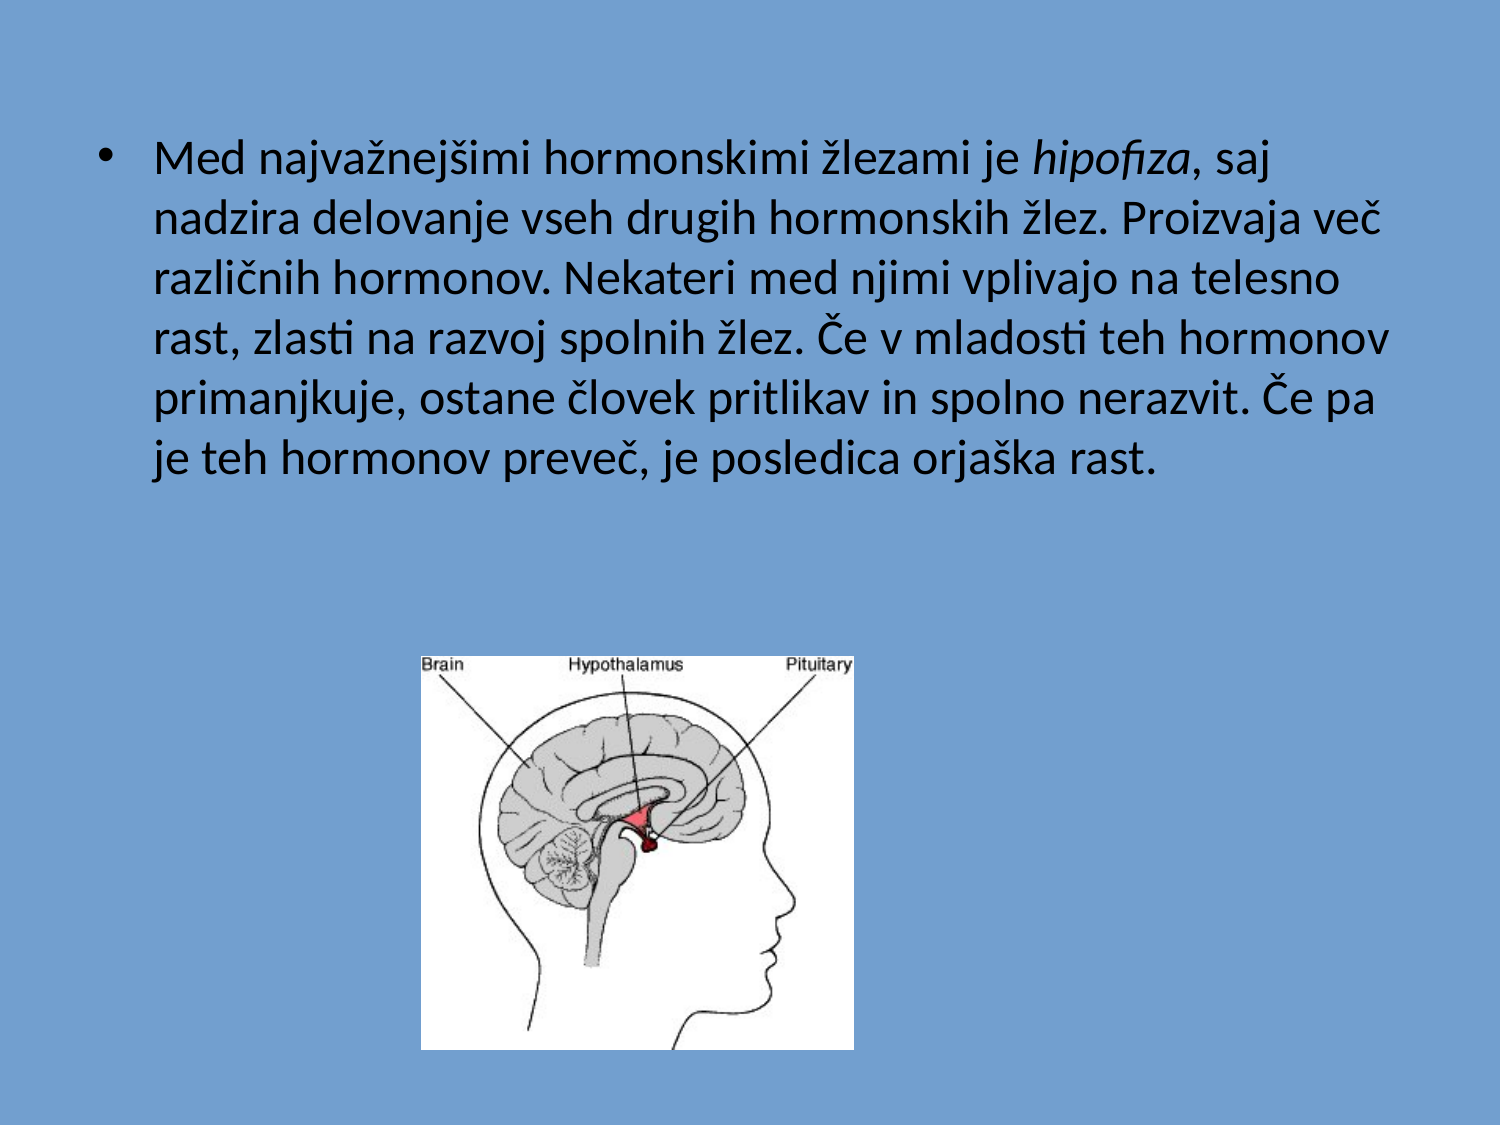

# Med najvažnejšimi hormonskimi žlezami je hipofiza, saj nadzira delovanje vseh drugih hormonskih žlez. Proizvaja več različnih hormonov. Nekateri med njimi vplivajo na telesno rast, zlasti na razvoj spolnih žlez. Če v mladosti teh hormonov primanjkuje, ostane človek pritlikav in spolno nerazvit. Če pa je teh hormonov preveč, je posledica orjaška rast.